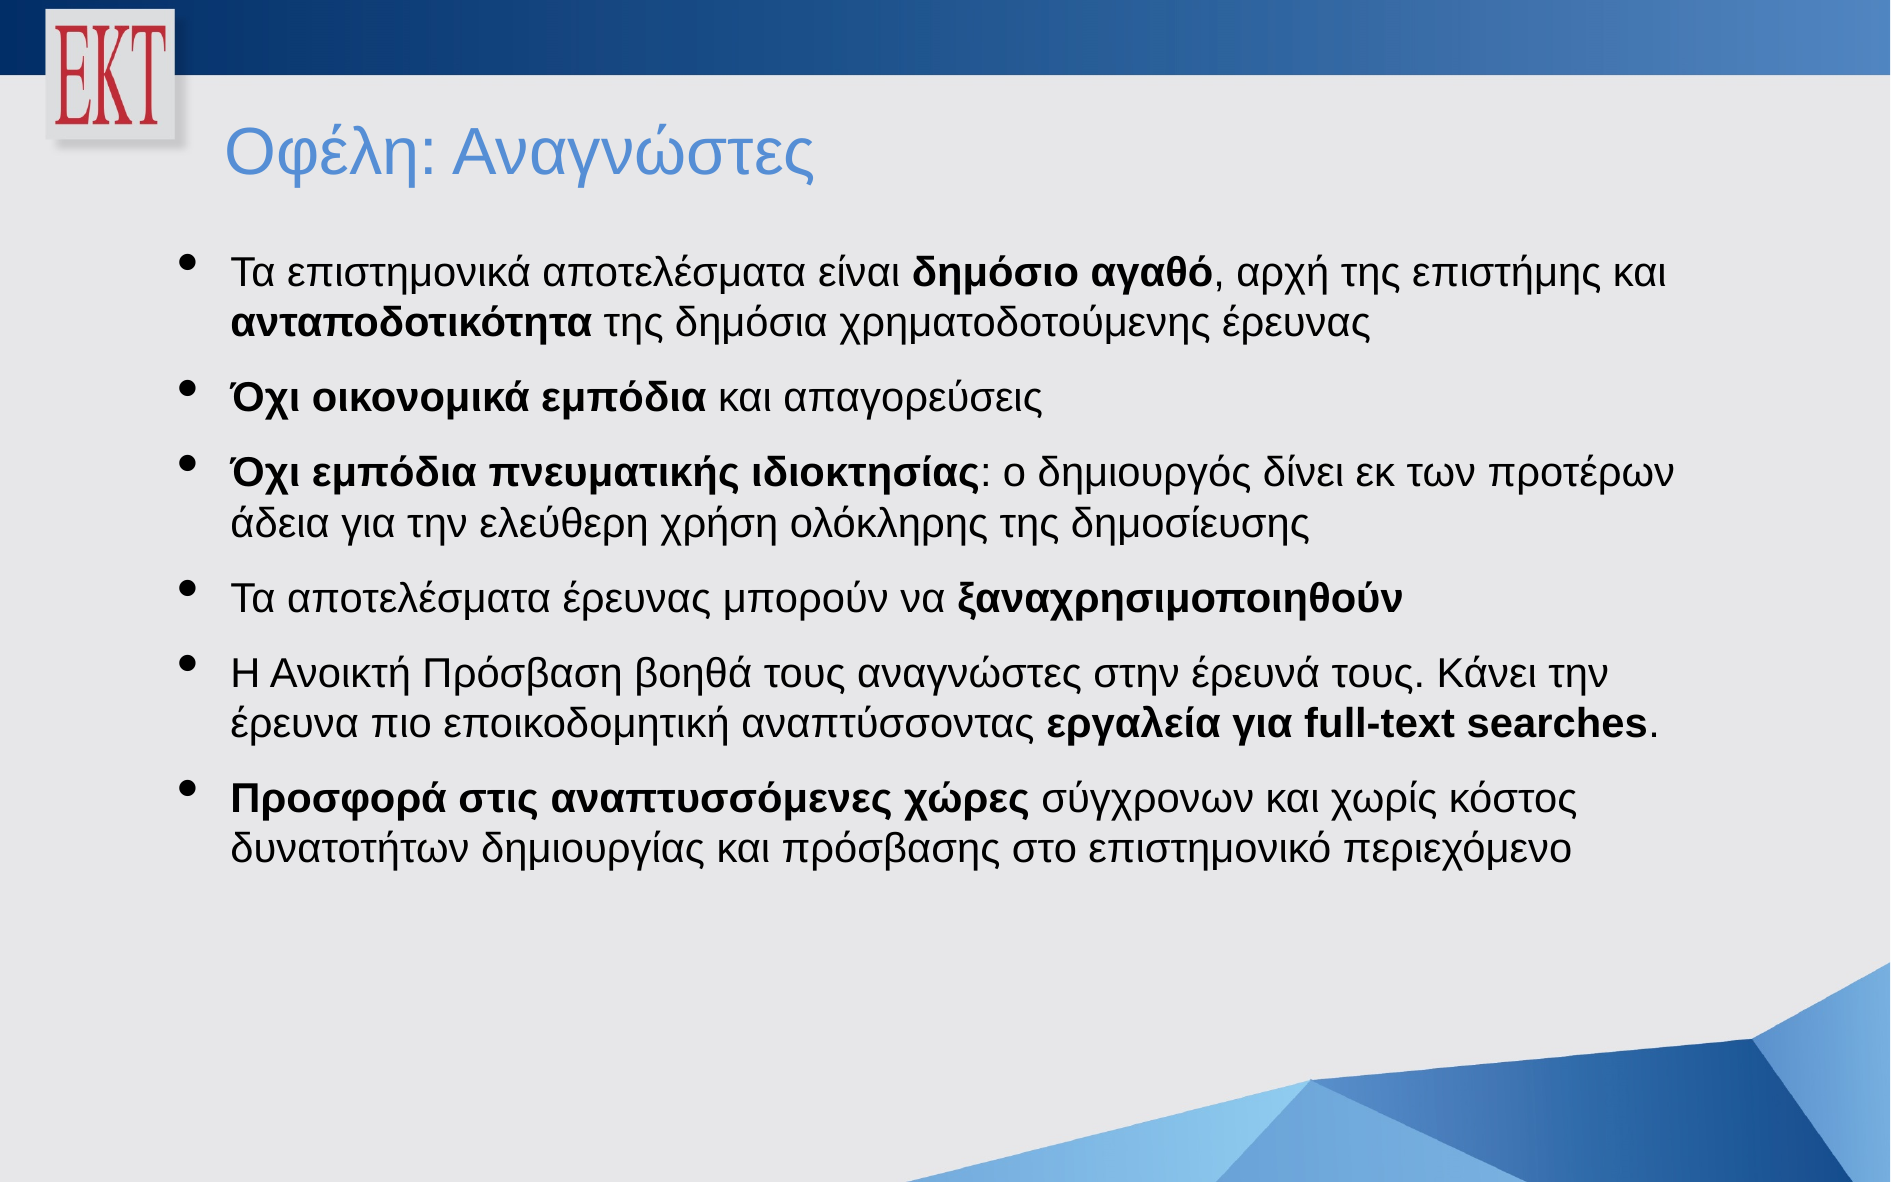

# Οφέλη: Αναγνώστες
Τα επιστημονικά αποτελέσματα είναι δημόσιο αγαθό, αρχή της επιστήμης και ανταποδοτικότητα της δημόσια χρηματοδοτούμενης έρευνας
Όχι οικονομικά εμπόδια και απαγορεύσεις
Όχι εμπόδια πνευματικής ιδιοκτησίας: ο δημιουργός δίνει εκ των προτέρων άδεια για την ελεύθερη χρήση ολόκληρης της δημοσίευσης
Τα αποτελέσματα έρευνας μπορούν να ξαναχρησιμοποιηθούν
Η Ανοικτή Πρόσβαση βοηθά τους αναγνώστες στην έρευνά τους. Κάνει την έρευνα πιο εποικοδομητική αναπτύσσοντας εργαλεία για full-text searches.
Προσφορά στις αναπτυσσόμενες χώρες σύγχρονων και χωρίς κόστος δυνατοτήτων δημιουργίας και πρόσβασης στο επιστημονικό περιεχόμενο